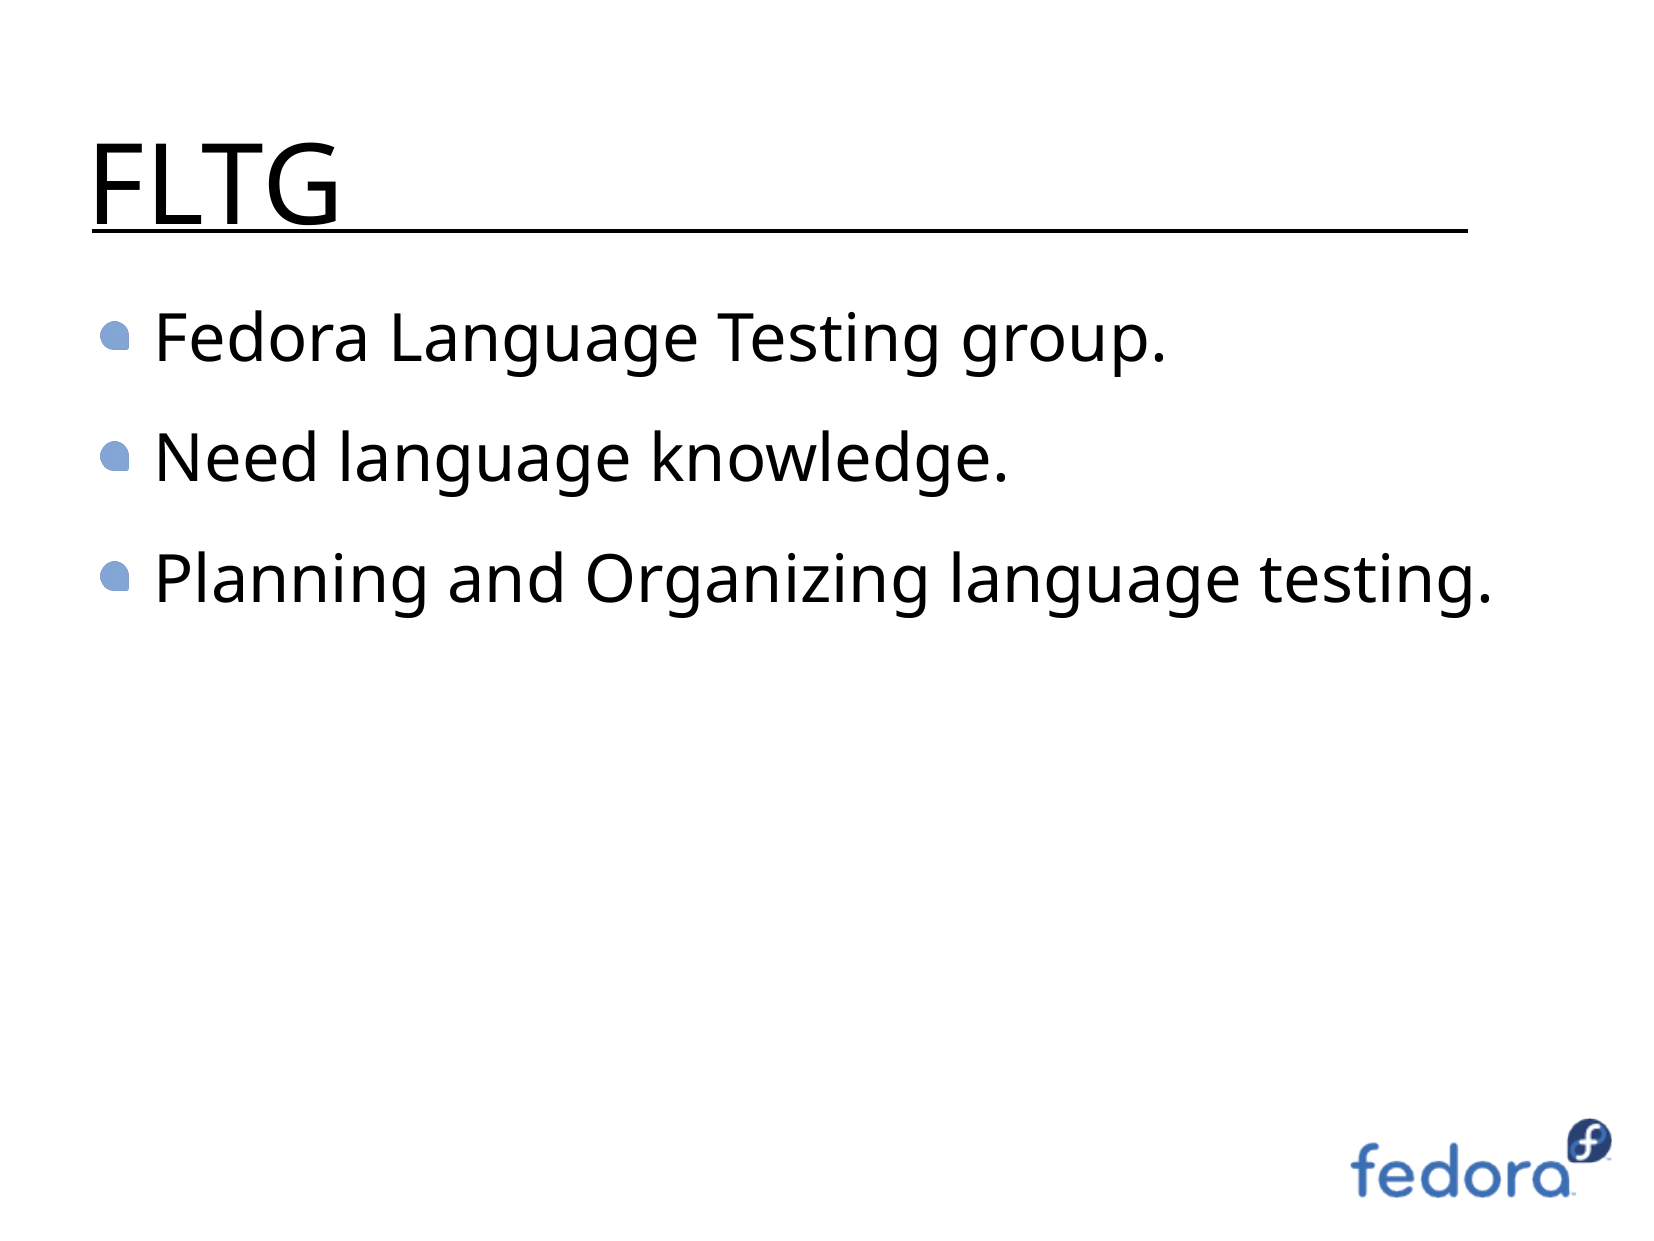

# FLTG
Fedora Language Testing group.
Need language knowledge.
Planning and Organizing language testing.